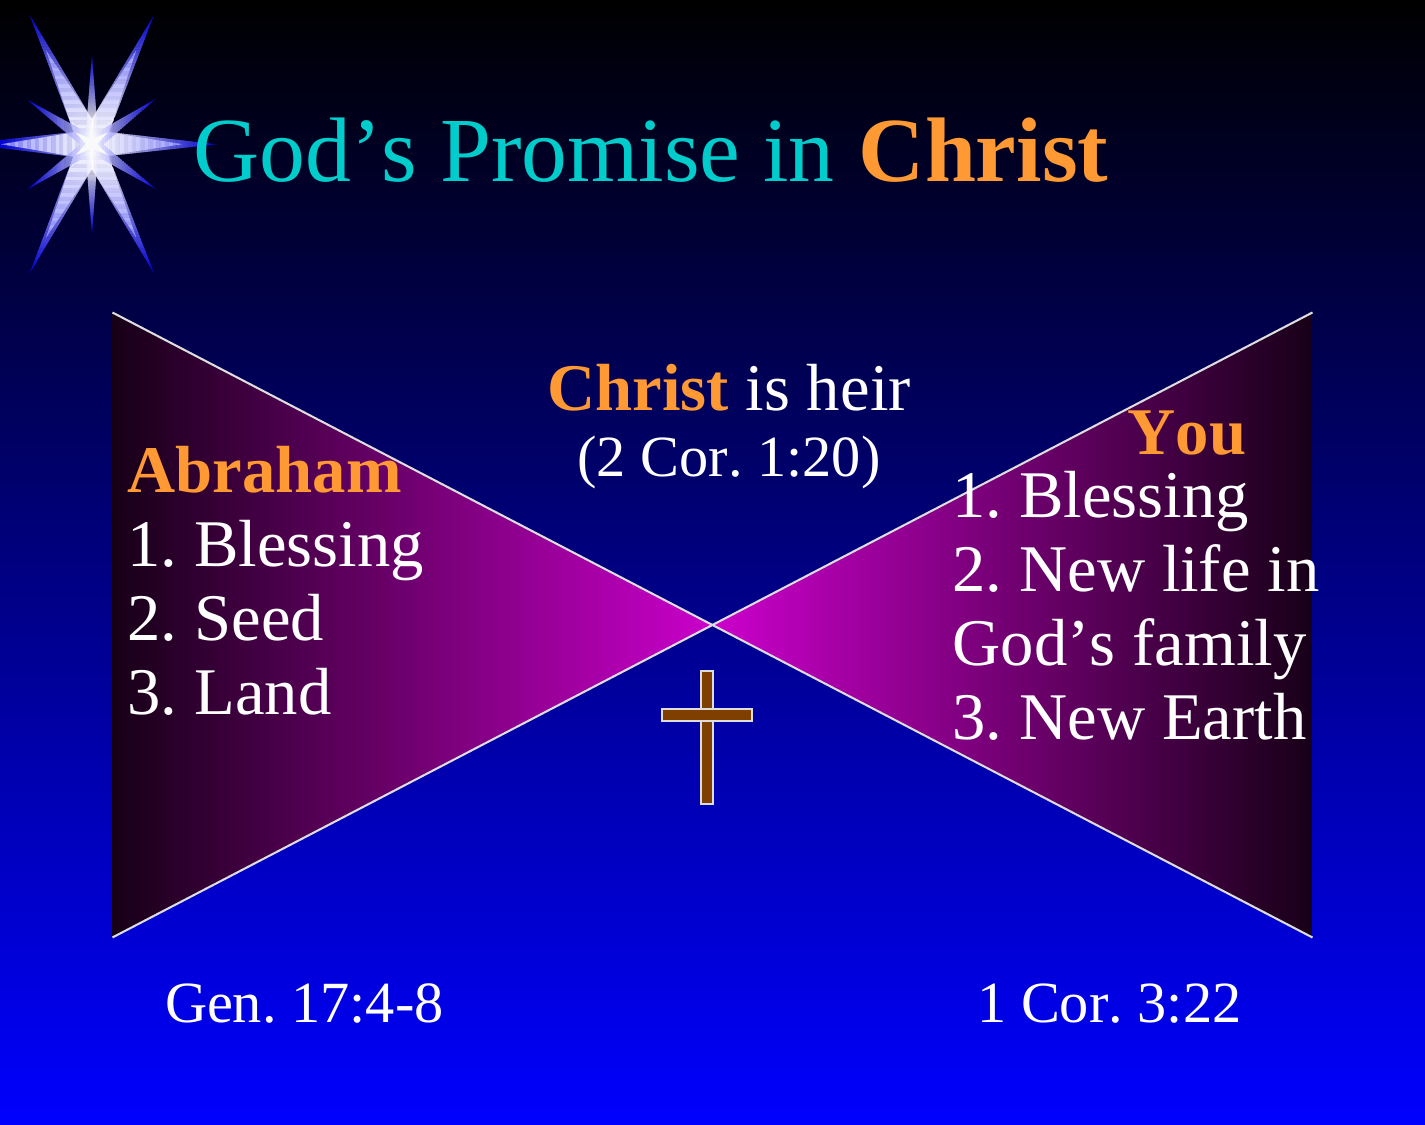

# God’s Promise in Christ
Christ is heir (2 Cor. 1:20)
You
Abraham
1. Blessing
2. Seed
3. Land
1. Blessing
2. New life in God’s family
3. New Earth
Gen. 17:4-8
1 Cor. 3:22